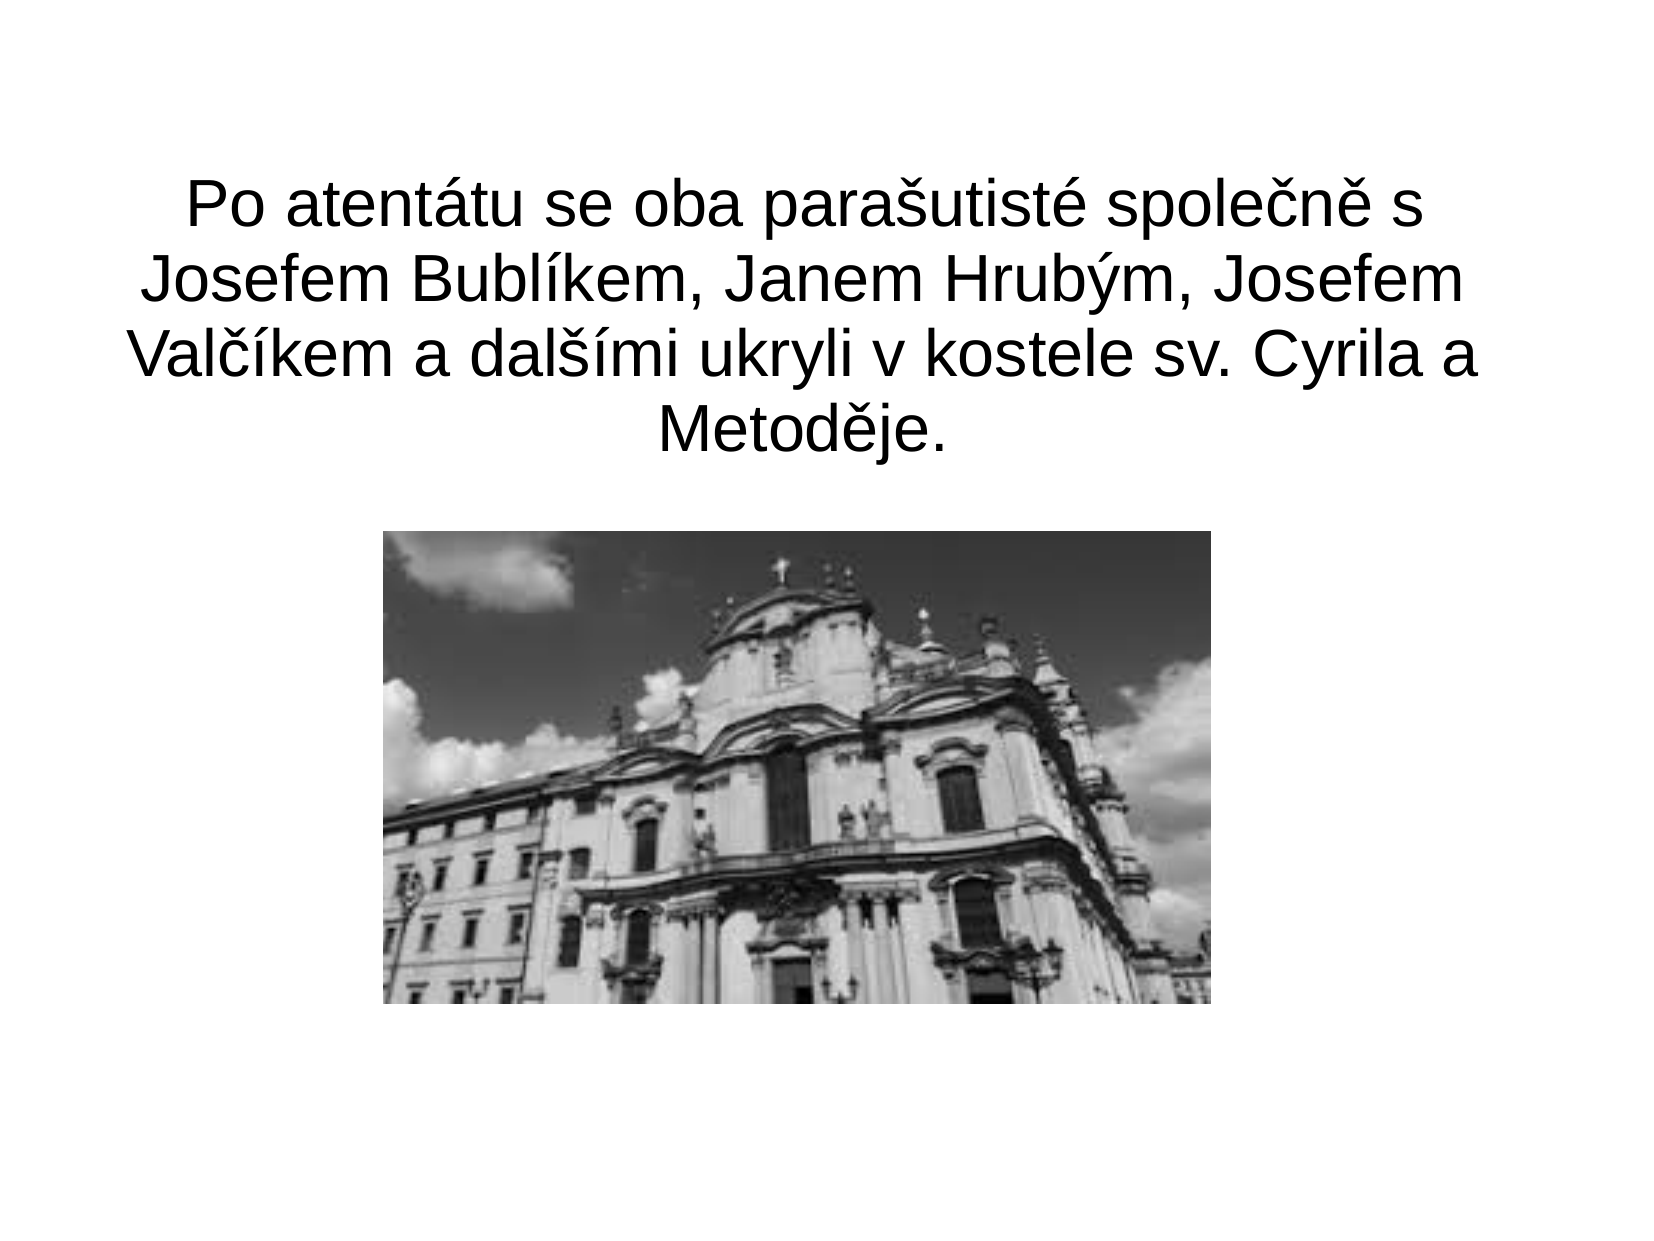

# Po atentátu se oba parašutisté společně s Josefem Bublíkem, Janem Hrubým, Josefem Valčíkem a dalšími ukryli v kostele sv. Cyrila a Metoděje.